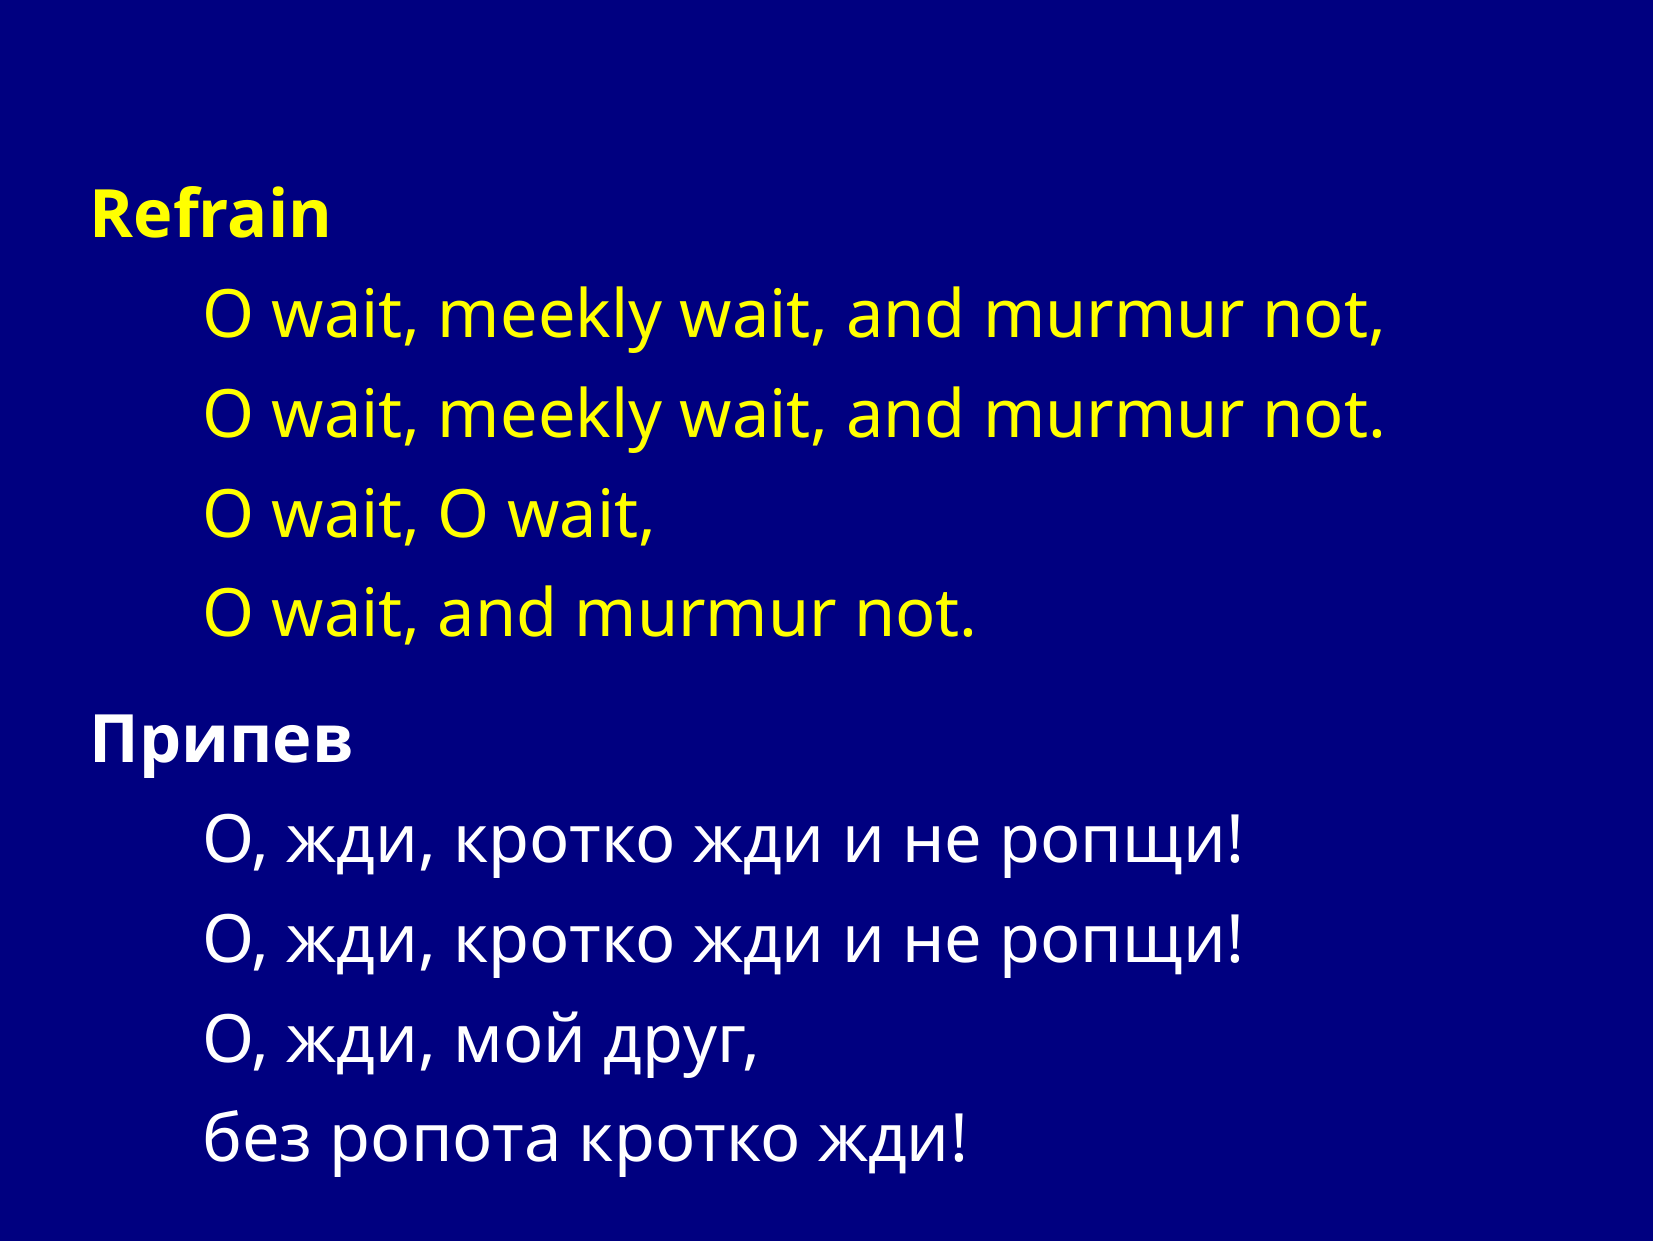

Refrain
	O wait, meekly wait, and murmur not,
	O wait, meekly wait, and murmur not.
	O wait, O wait,
	O wait, and murmur not.
Припев
	О, жди, кротко жди и не ропщи!
	О, жди, кротко жди и не ропщи!
	О, жди, мой друг,
	без ропота кротко жди!